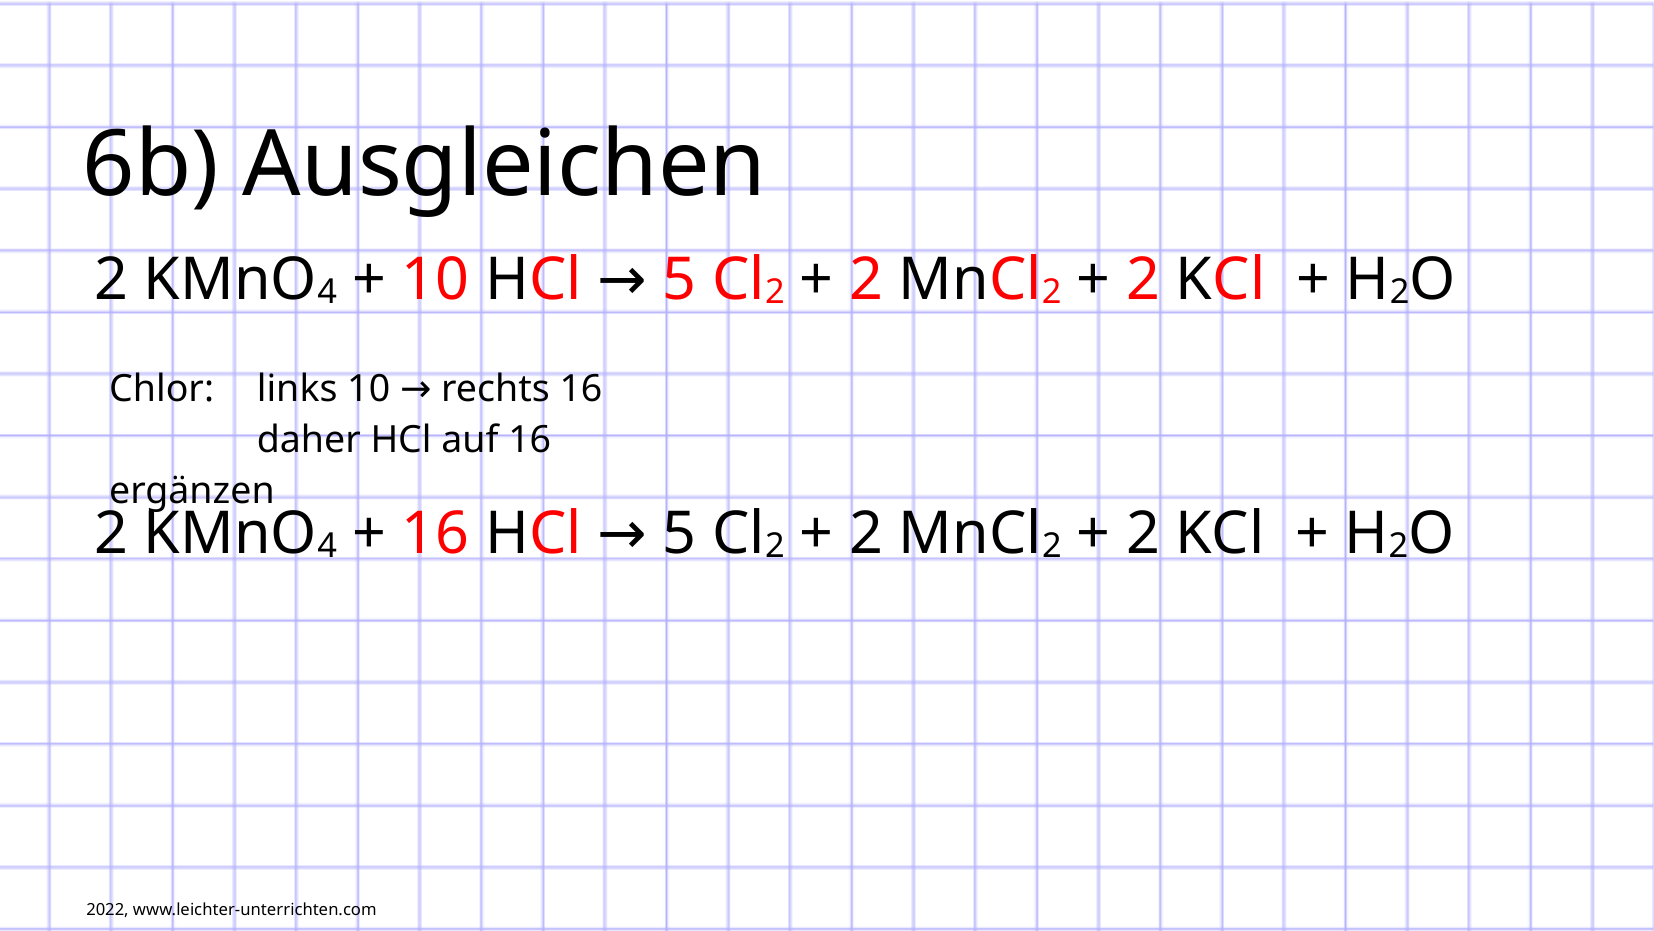

# 6b) Ausgleichen
2 KMnO4 + 10 HCl → 5 Cl2 + 2 MnCl2 + 2 KCl + H2O
Chlor:	links 10 → rechts 16
		daher HCl auf 16 ergänzen
2 KMnO4 + 16 HCl → 5 Cl2 + 2 MnCl2 + 2 KCl + H2O